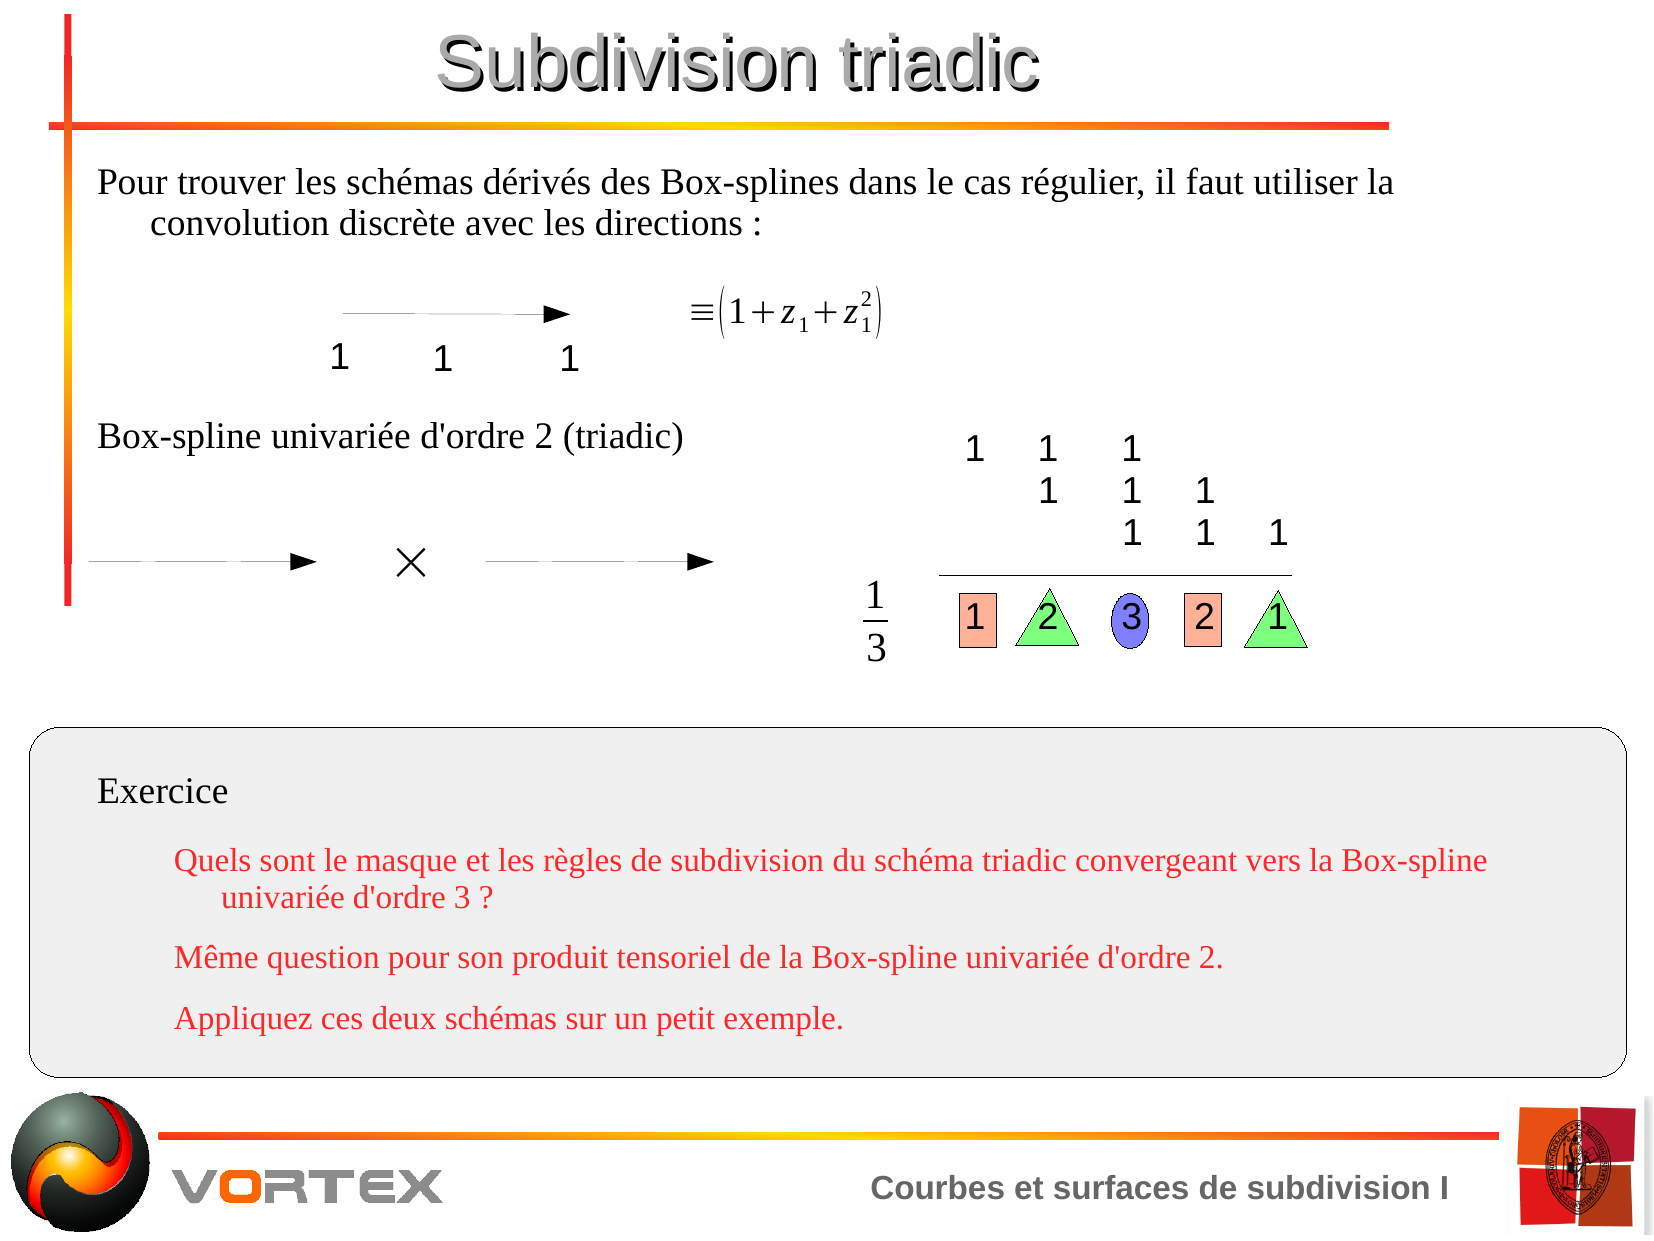

# Subdivision triadic
Pour trouver les schémas dérivés des Box-splines dans le cas régulier, il faut utiliser la convolution discrète avec les directions :
Box-spline univariée d'ordre 2 (triadic)
Exercice
Quels sont le masque et les règles de subdivision du schéma triadic convergeant vers la Box-spline univariée d'ordre 3 ?
Même question pour son produit tensoriel de la Box-spline univariée d'ordre 2.
Appliquez ces deux schémas sur un petit exemple.
1
1
1
1 1 1
 1 1 1
 1 1 1
1 2 3 2 1